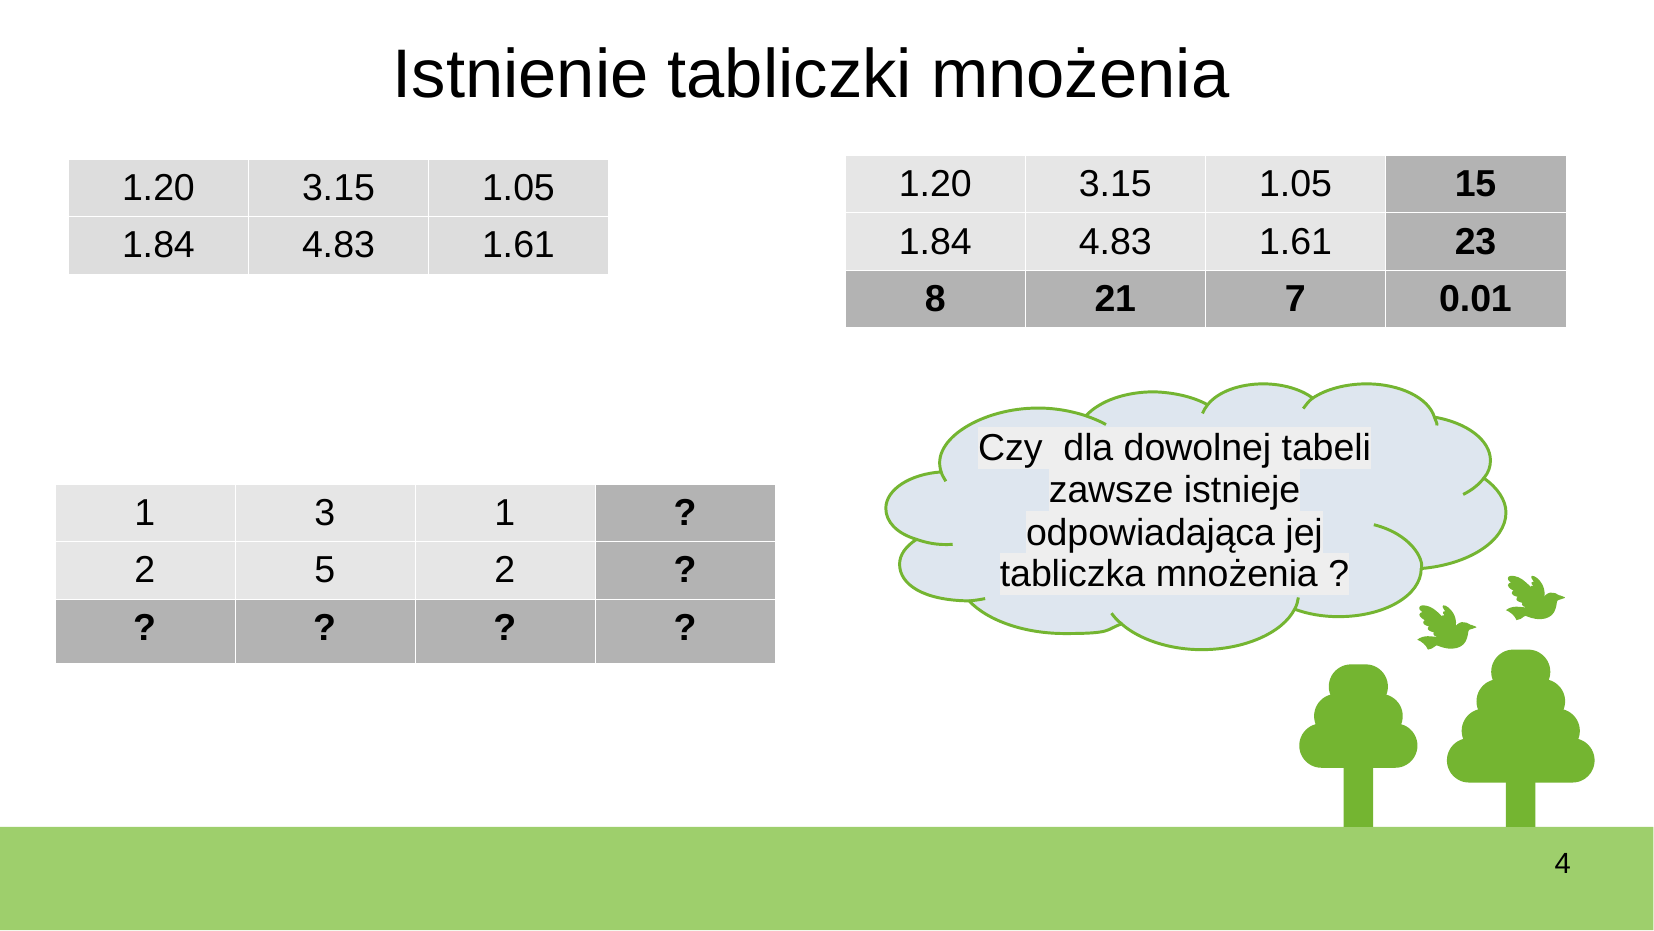

# Istnienie tabliczki mnożenia
| 1.20 | 3.15 | 1.05 | 15 |
| --- | --- | --- | --- |
| 1.84 | 4.83 | 1.61 | 23 |
| 8 | 21 | 7 | 0.01 |
| 1.20 | 3.15 | 1.05 |
| --- | --- | --- |
| 1.84 | 4.83 | 1.61 |
Czy dla dowolnej tabeli zawsze istnieje odpowiadająca jej tabliczka mnożenia ?
| 1 | 3 | 1 | ? |
| --- | --- | --- | --- |
| 2 | 5 | 2 | ? |
| ? | ? | ? | ? |
4